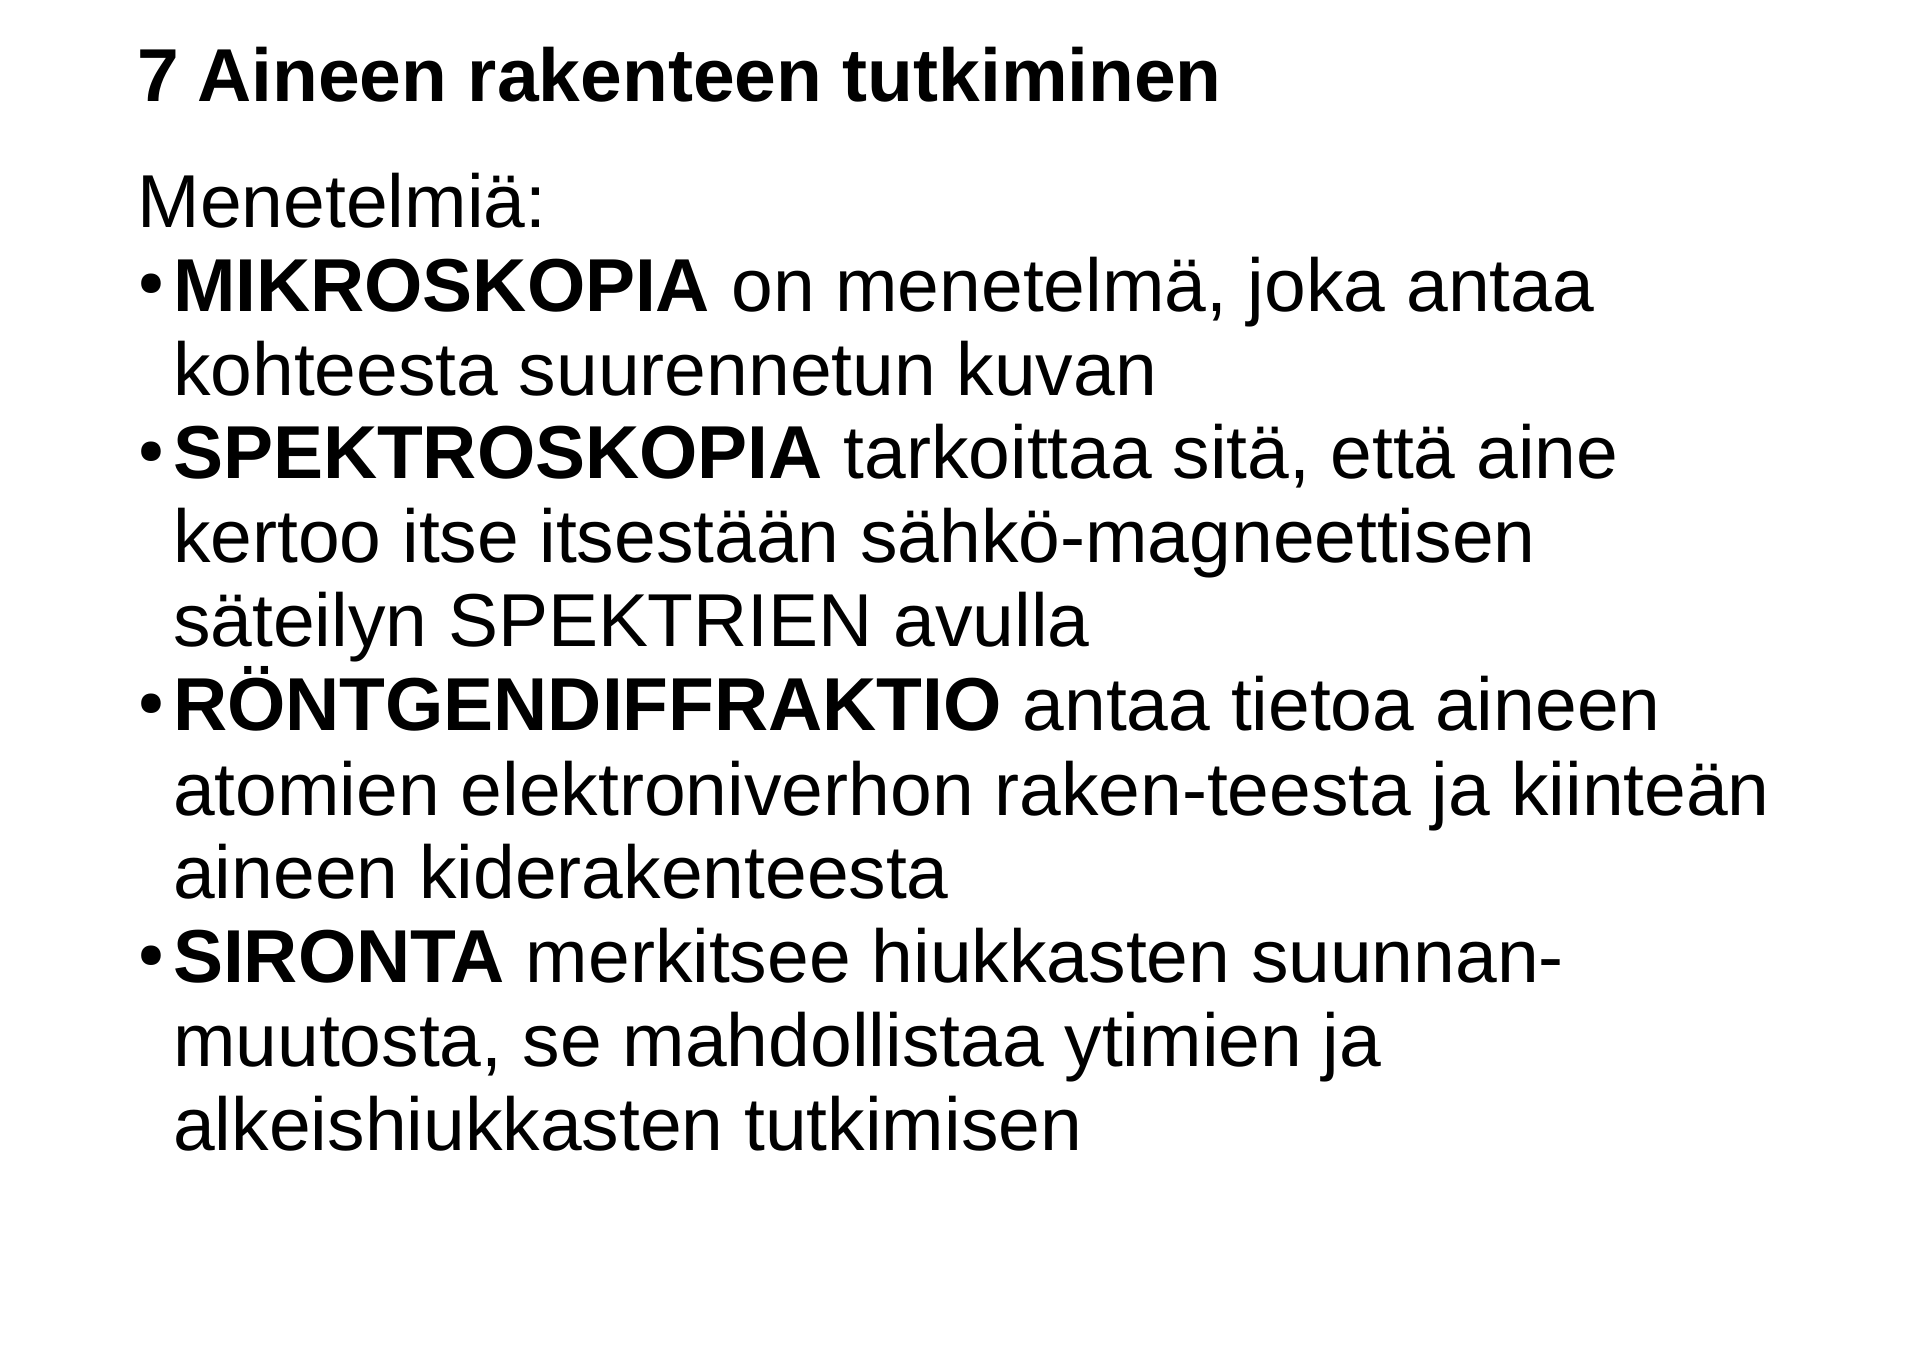

7 Aineen rakenteen tutkiminen
Menetelmiä:
MIKROSKOPIA on menetelmä, joka antaa kohteesta suurennetun kuvan
SPEKTROSKOPIA tarkoittaa sitä, että aine kertoo itse itsestään sähkö-magneettisen säteilyn SPEKTRIEN avulla
RÖNTGENDIFFRAKTIO antaa tietoa aineen atomien elektroniverhon raken-teesta ja kiinteän aineen kiderakenteesta
SIRONTA merkitsee hiukkasten suunnan-muutosta, se mahdollistaa ytimien ja alkeishiukkasten tutkimisen